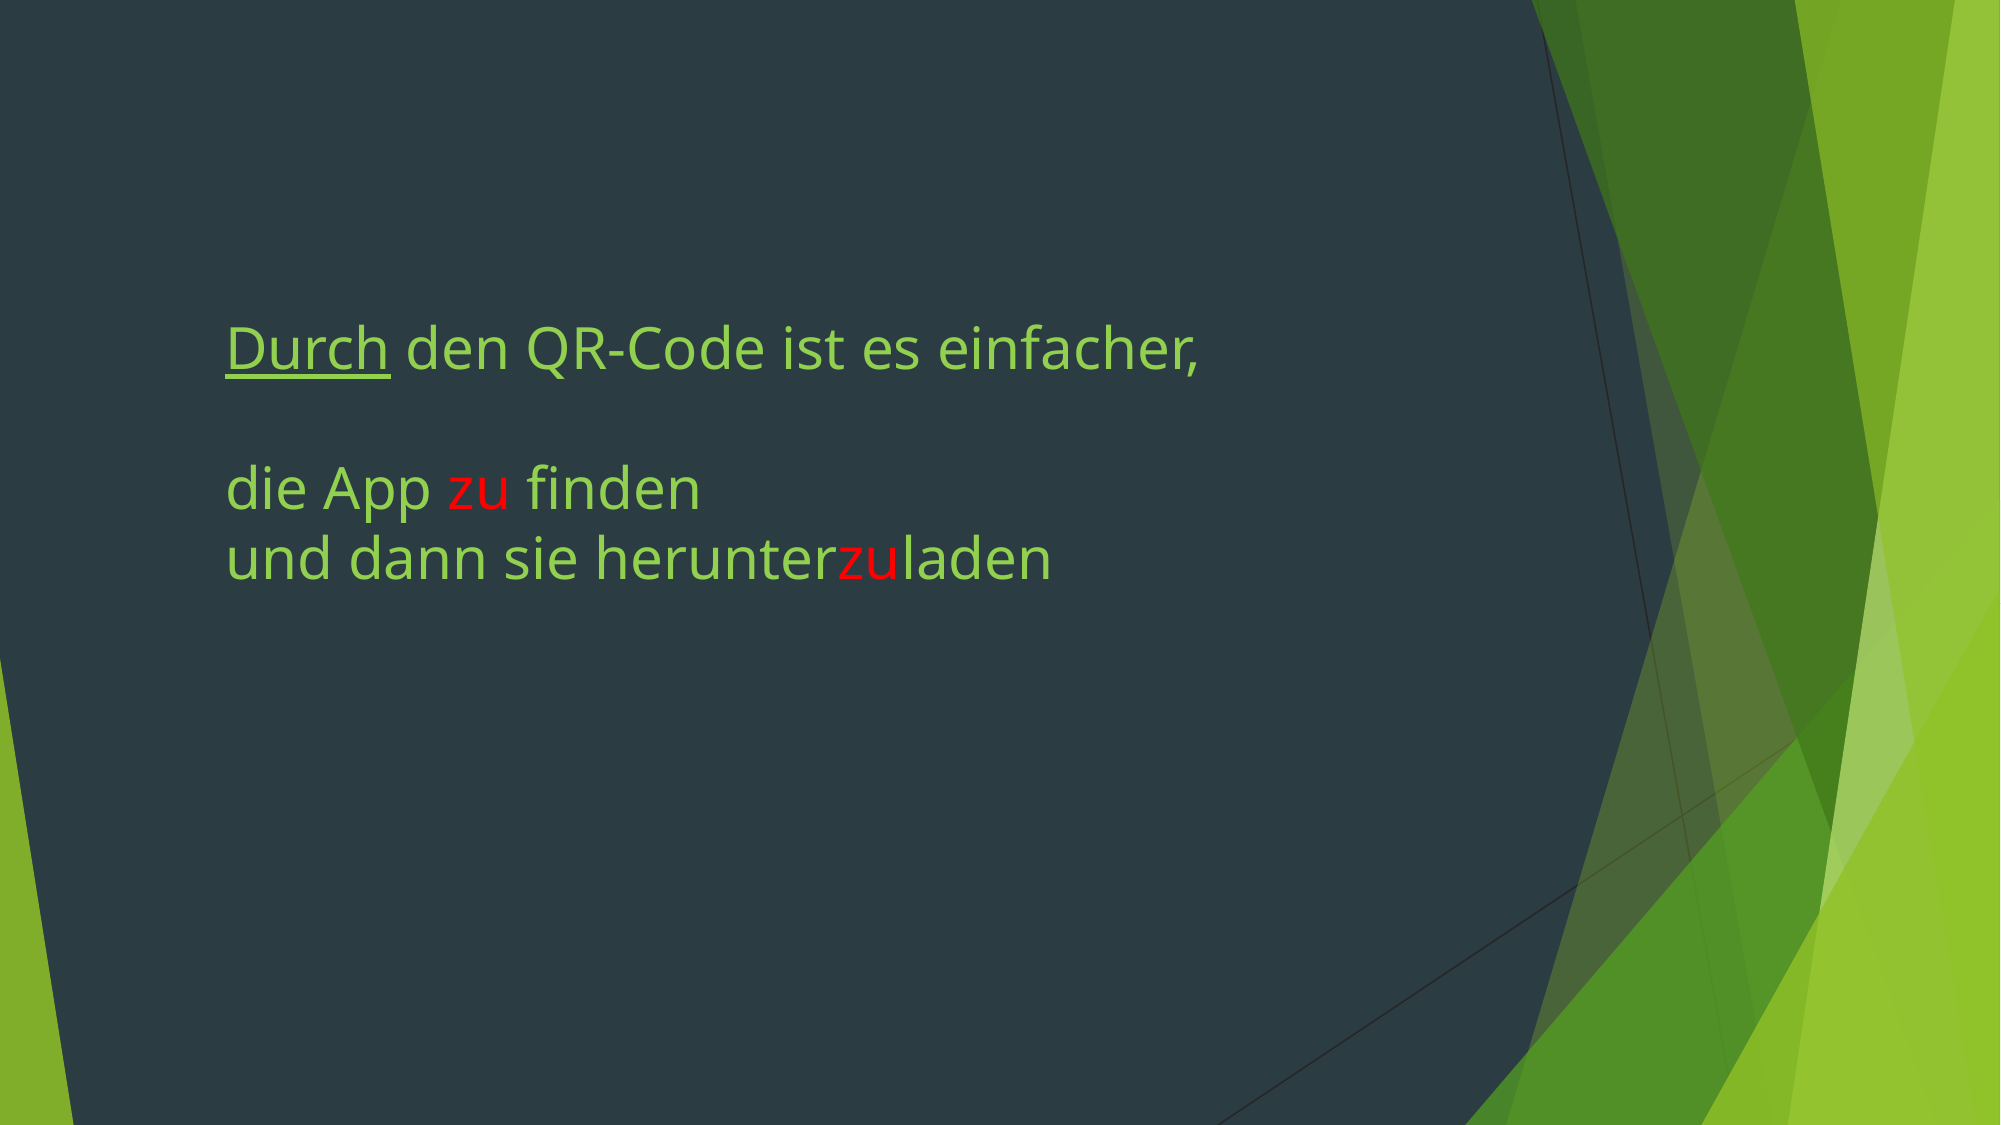

Durch den QR-Code ist es einfacher,
die App zu finden
und dann sie herunterzuladen